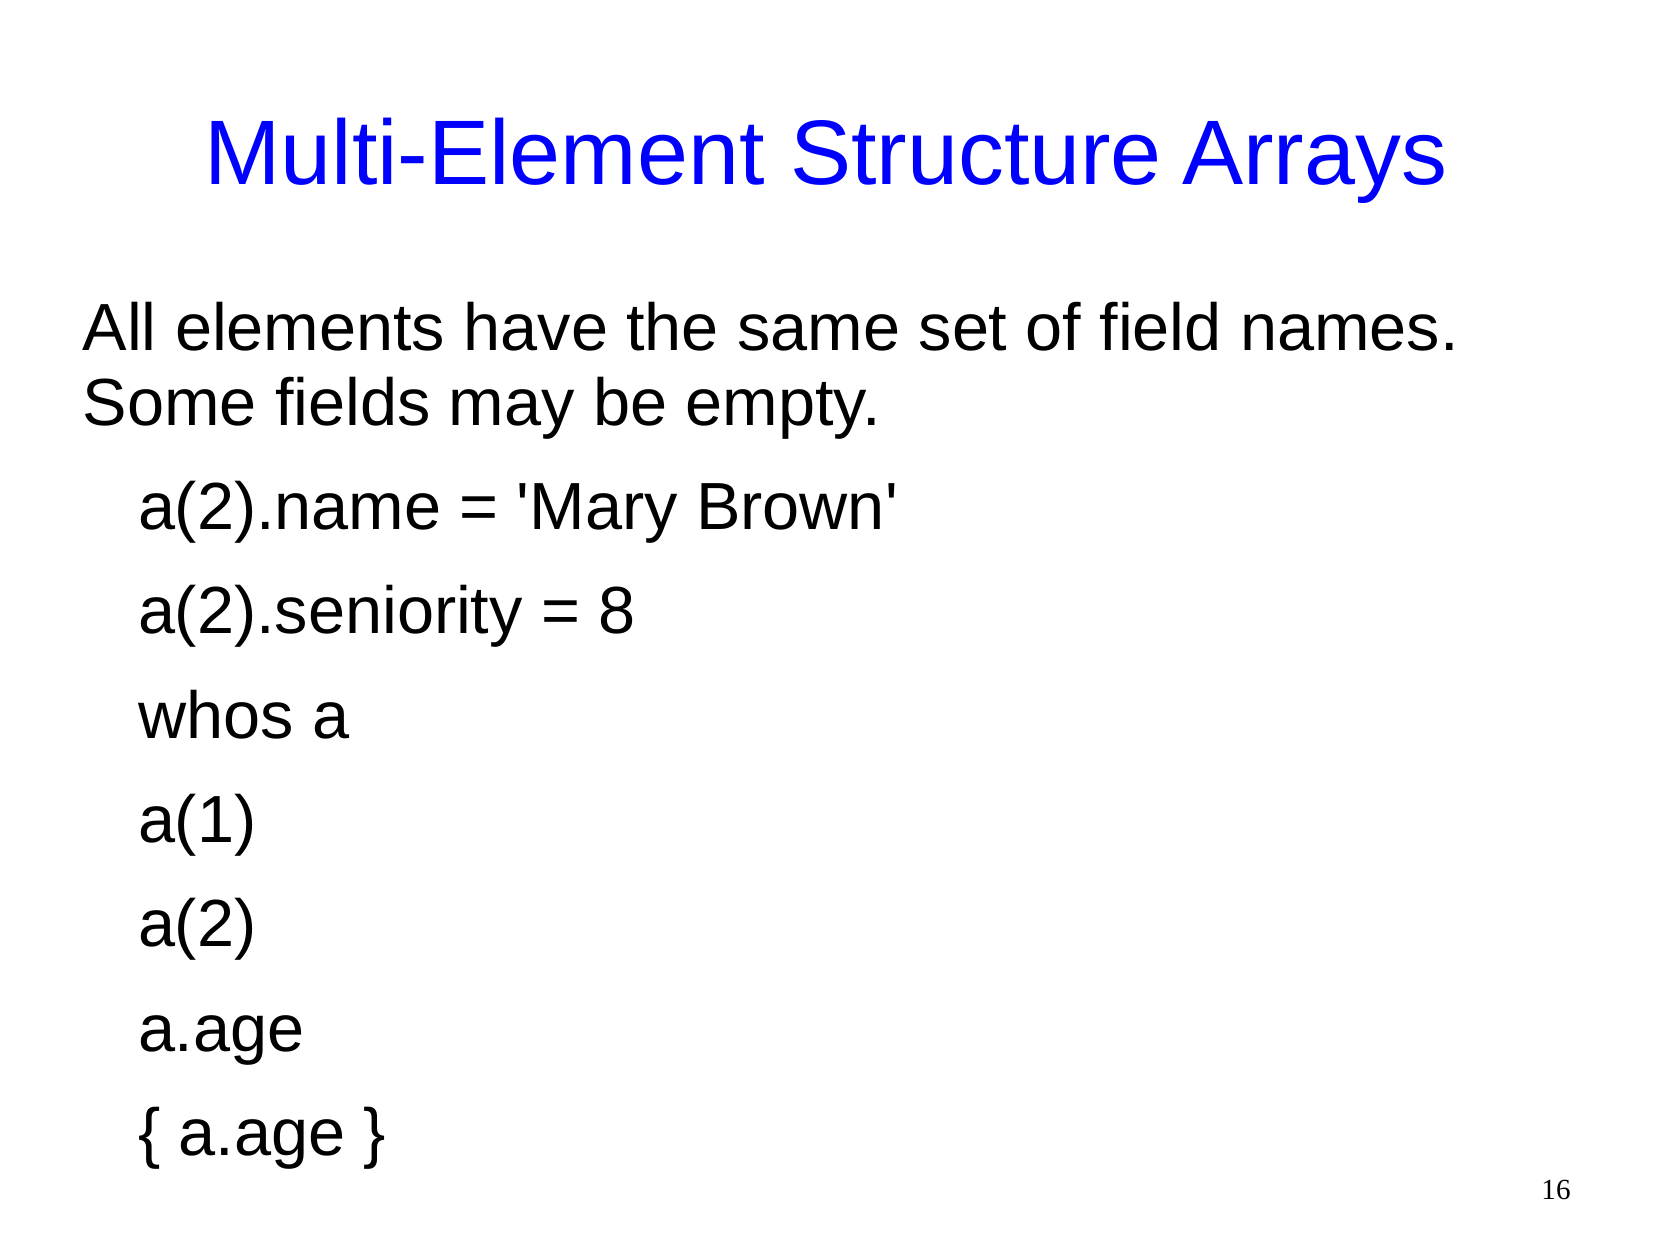

# Multi-Element Structure Arrays
All elements have the same set of field names.
Some fields may be empty.
 a(2).name = 'Mary Brown'
 a(2).seniority = 8
 whos a
 a(1)
 a(2)
 a.age
 { a.age }
16